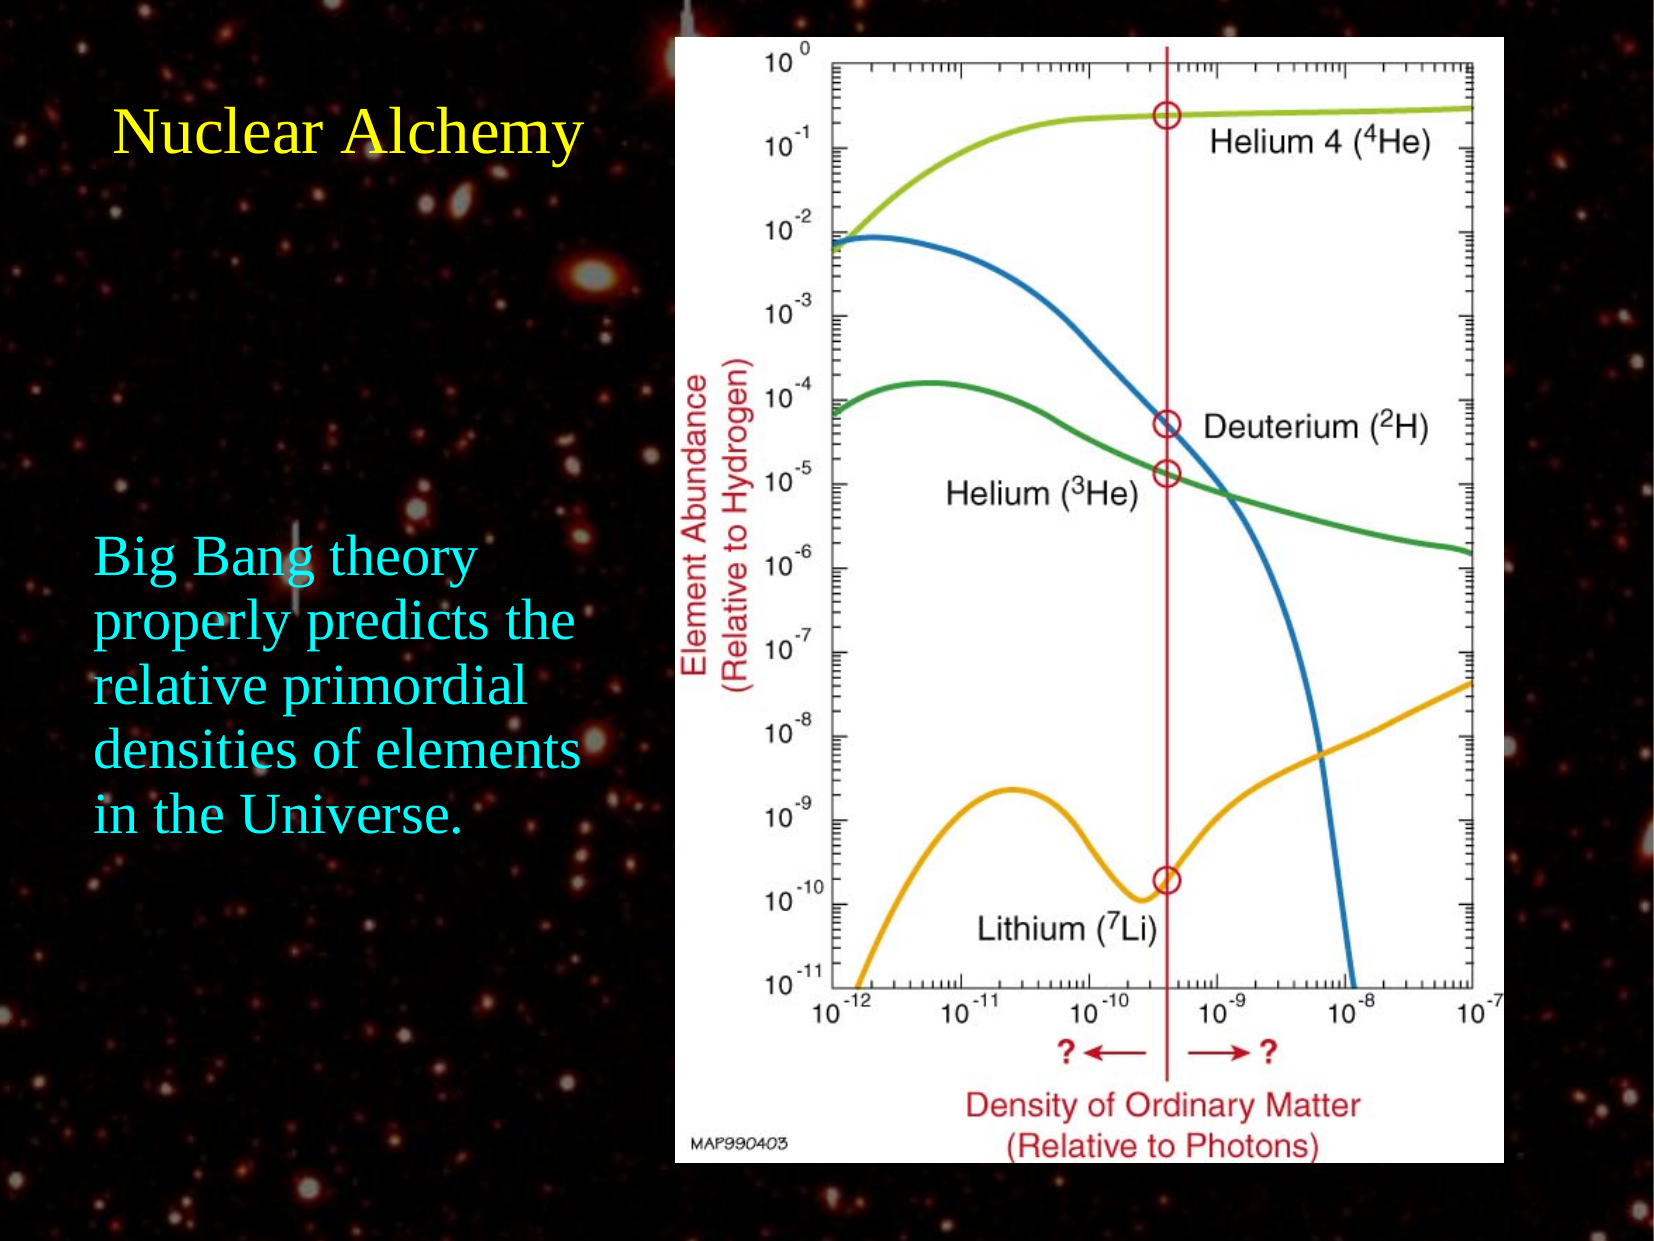

Nuclear Alchemy
Big Bang theory properly predicts the relative primordial densities of elements in the Universe.